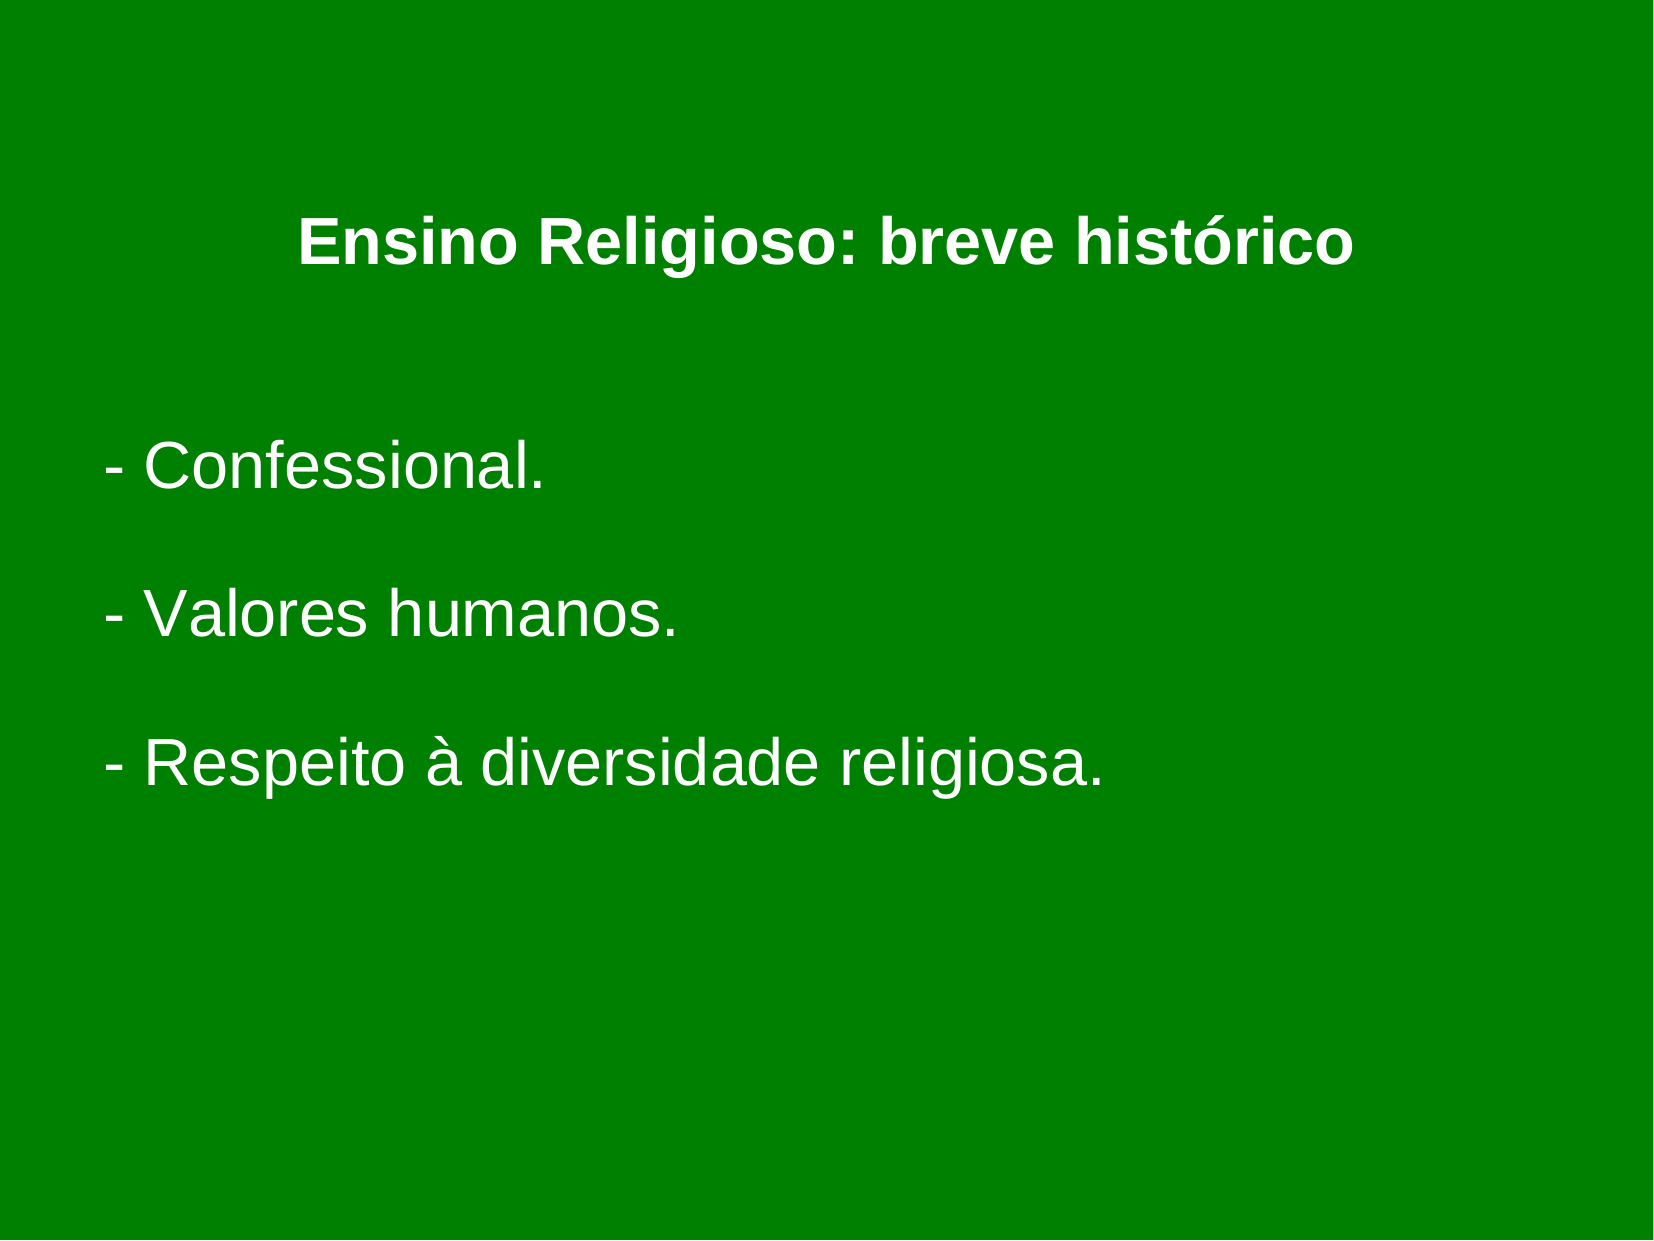

Ensino Religioso: breve histórico
- Confessional.
- Valores humanos.
- Respeito à diversidade religiosa.